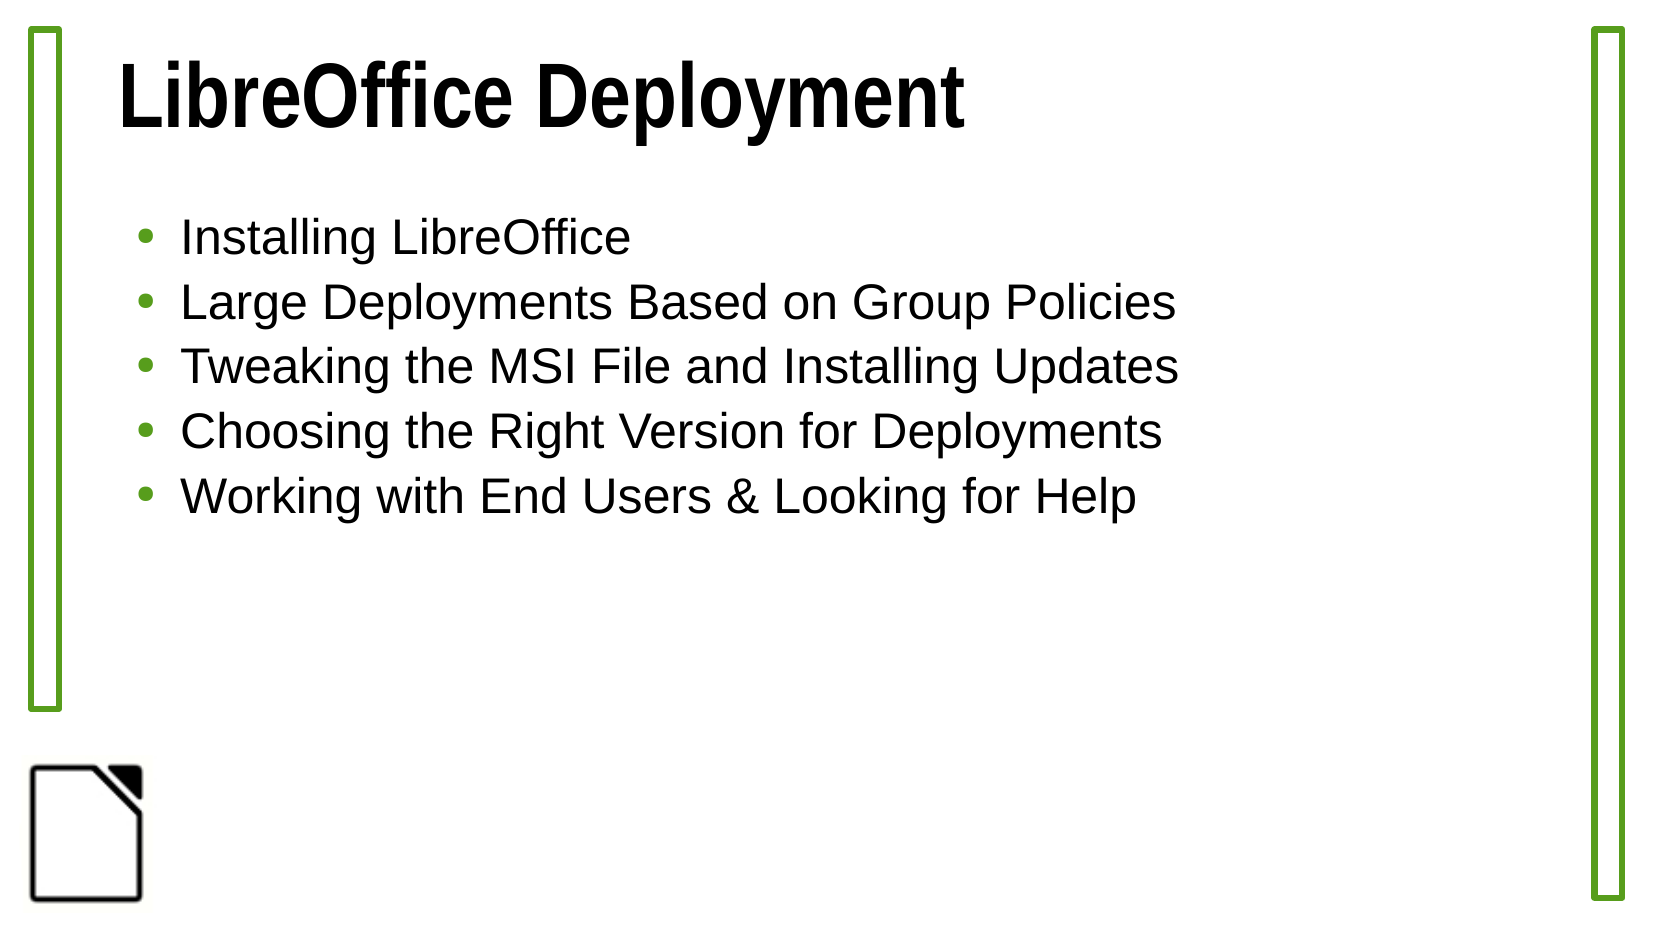

# LibreOffice Deployment
Installing LibreOffice
Large Deployments Based on Group Policies
Tweaking the MSI File and Installing Updates
Choosing the Right Version for Deployments
Working with End Users & Looking for Help